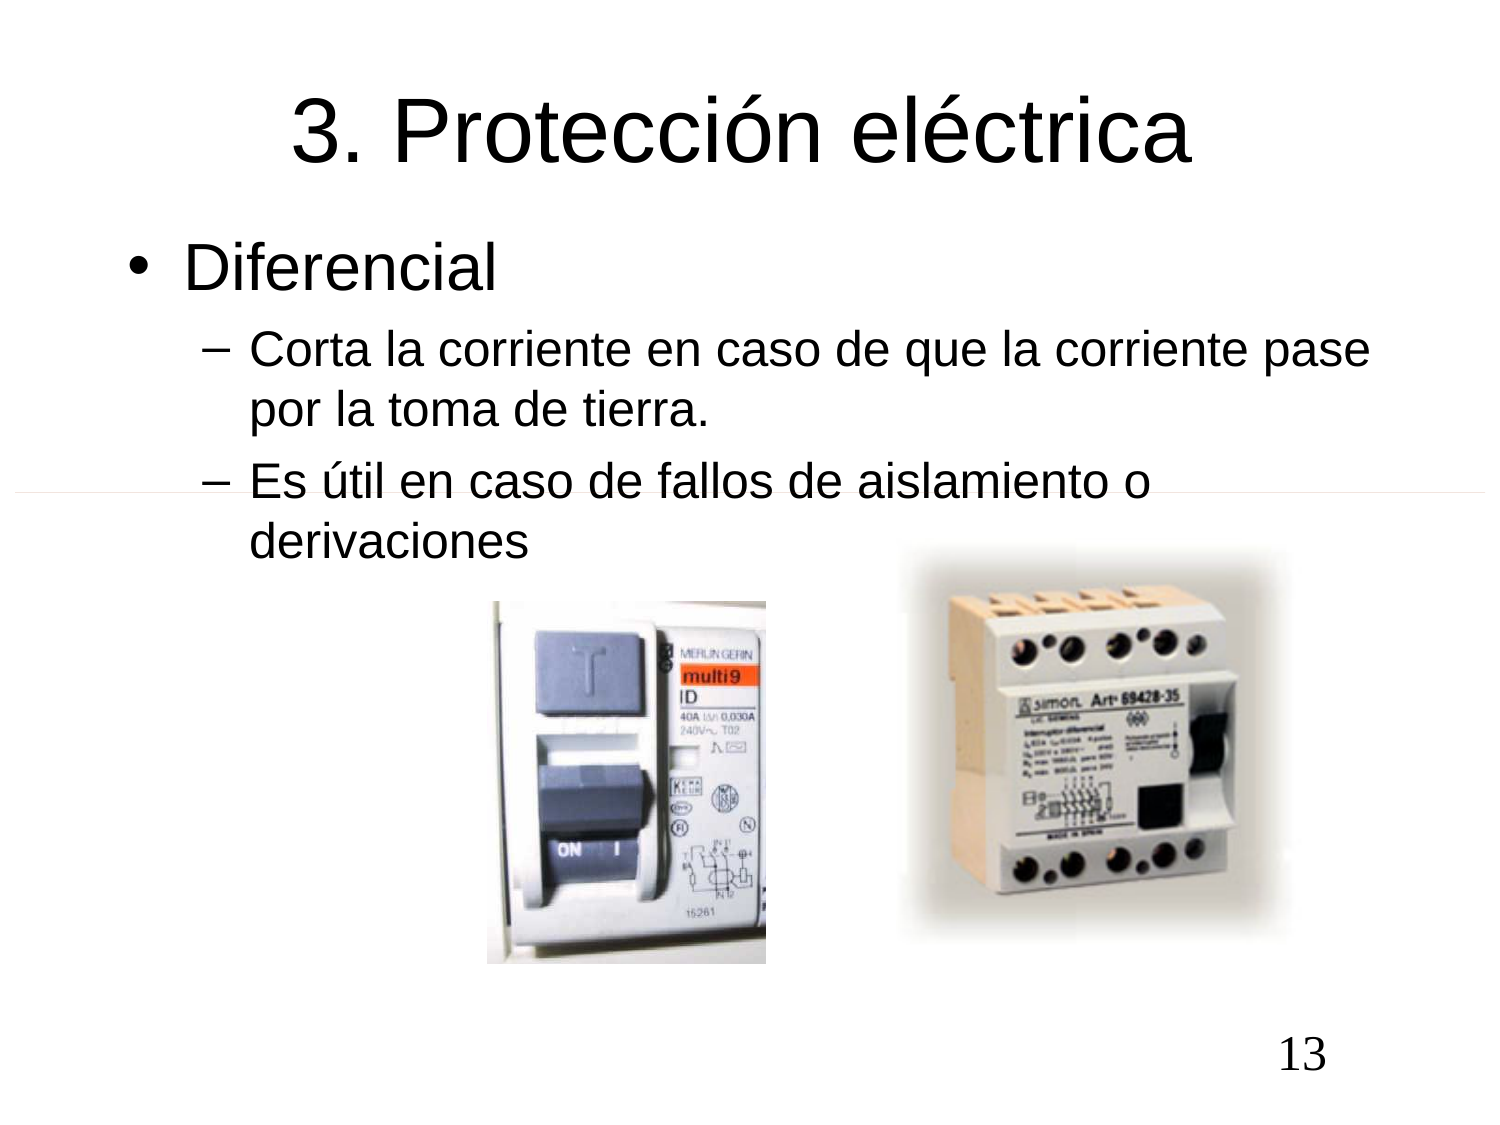

# 3. Protección eléctrica
Diferencial
Corta la corriente en caso de que la corriente pase por la toma de tierra.
Es útil en caso de fallos de aislamiento o derivaciones
13